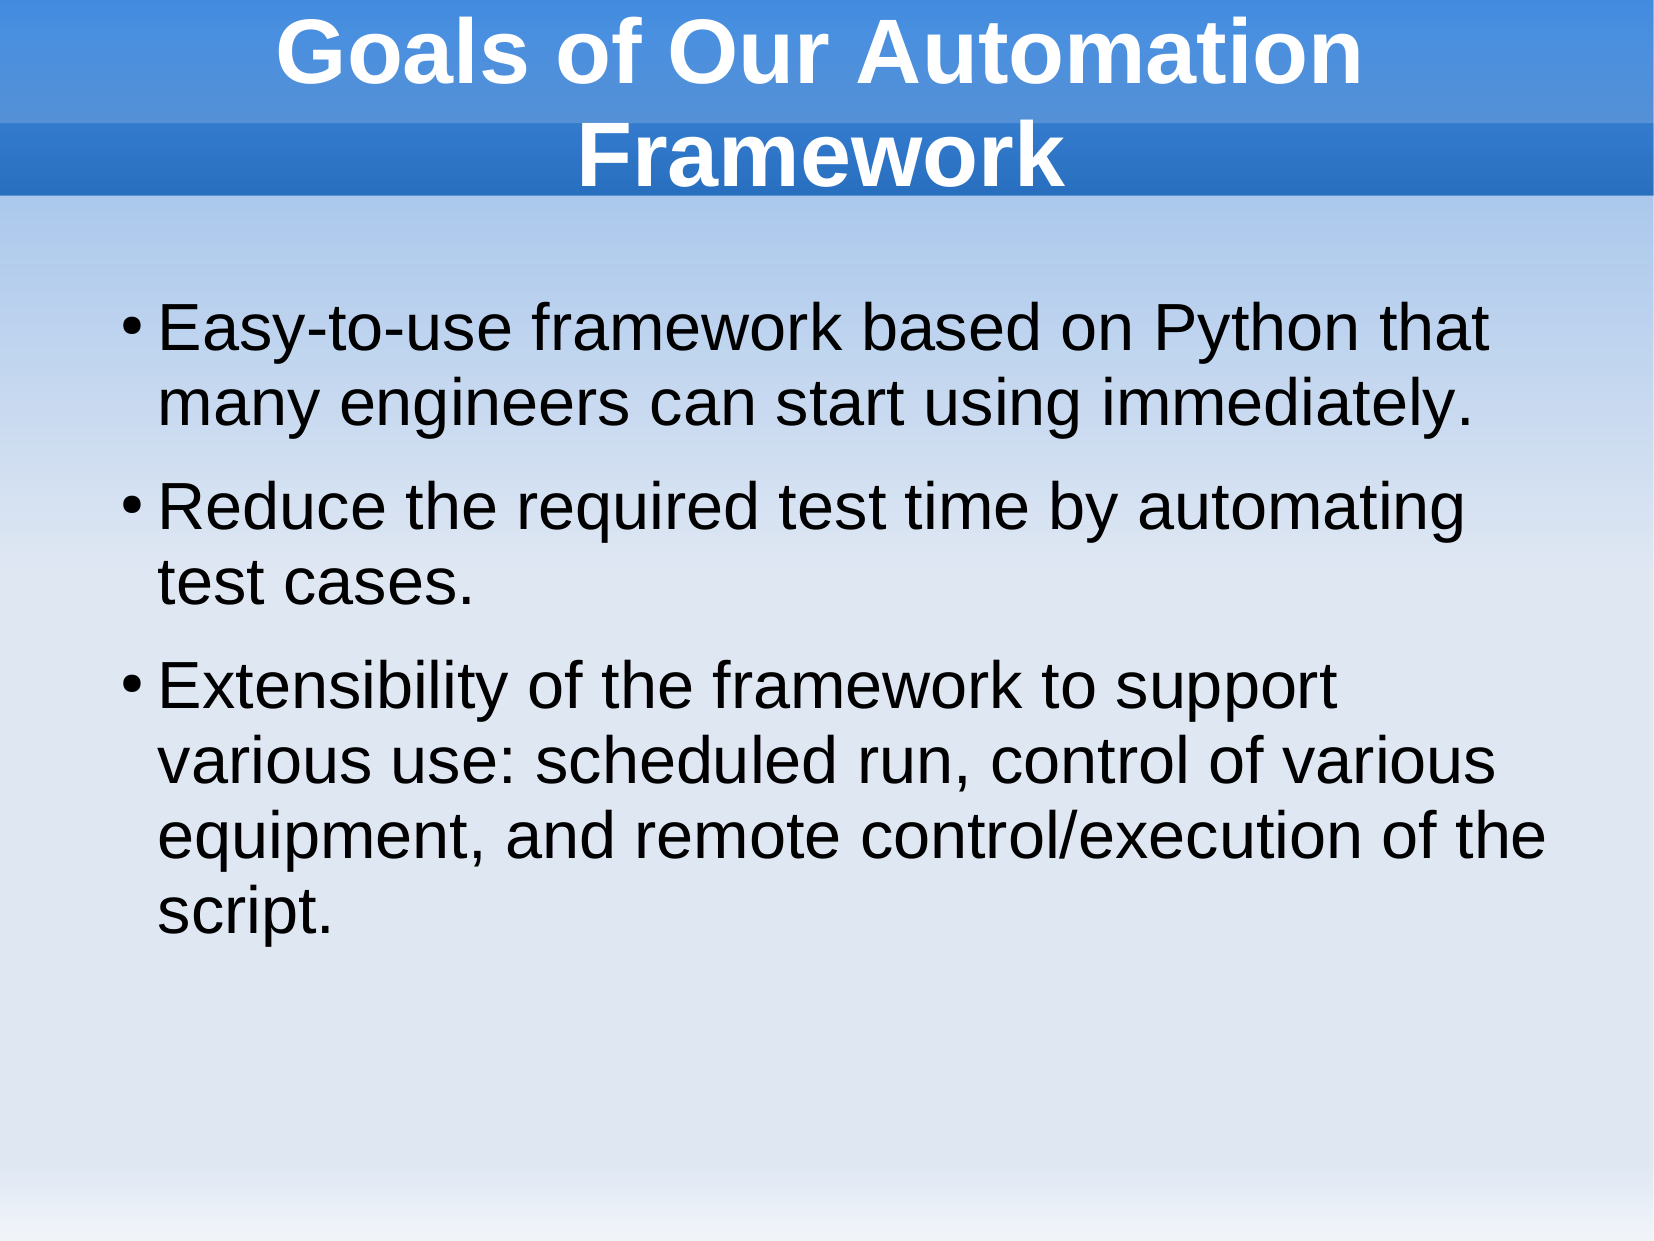

# Goals of Our Automation Framework
Easy-to-use framework based on Python that many engineers can start using immediately.
Reduce the required test time by automating test cases.
Extensibility of the framework to support various use: scheduled run, control of various equipment, and remote control/execution of the script.